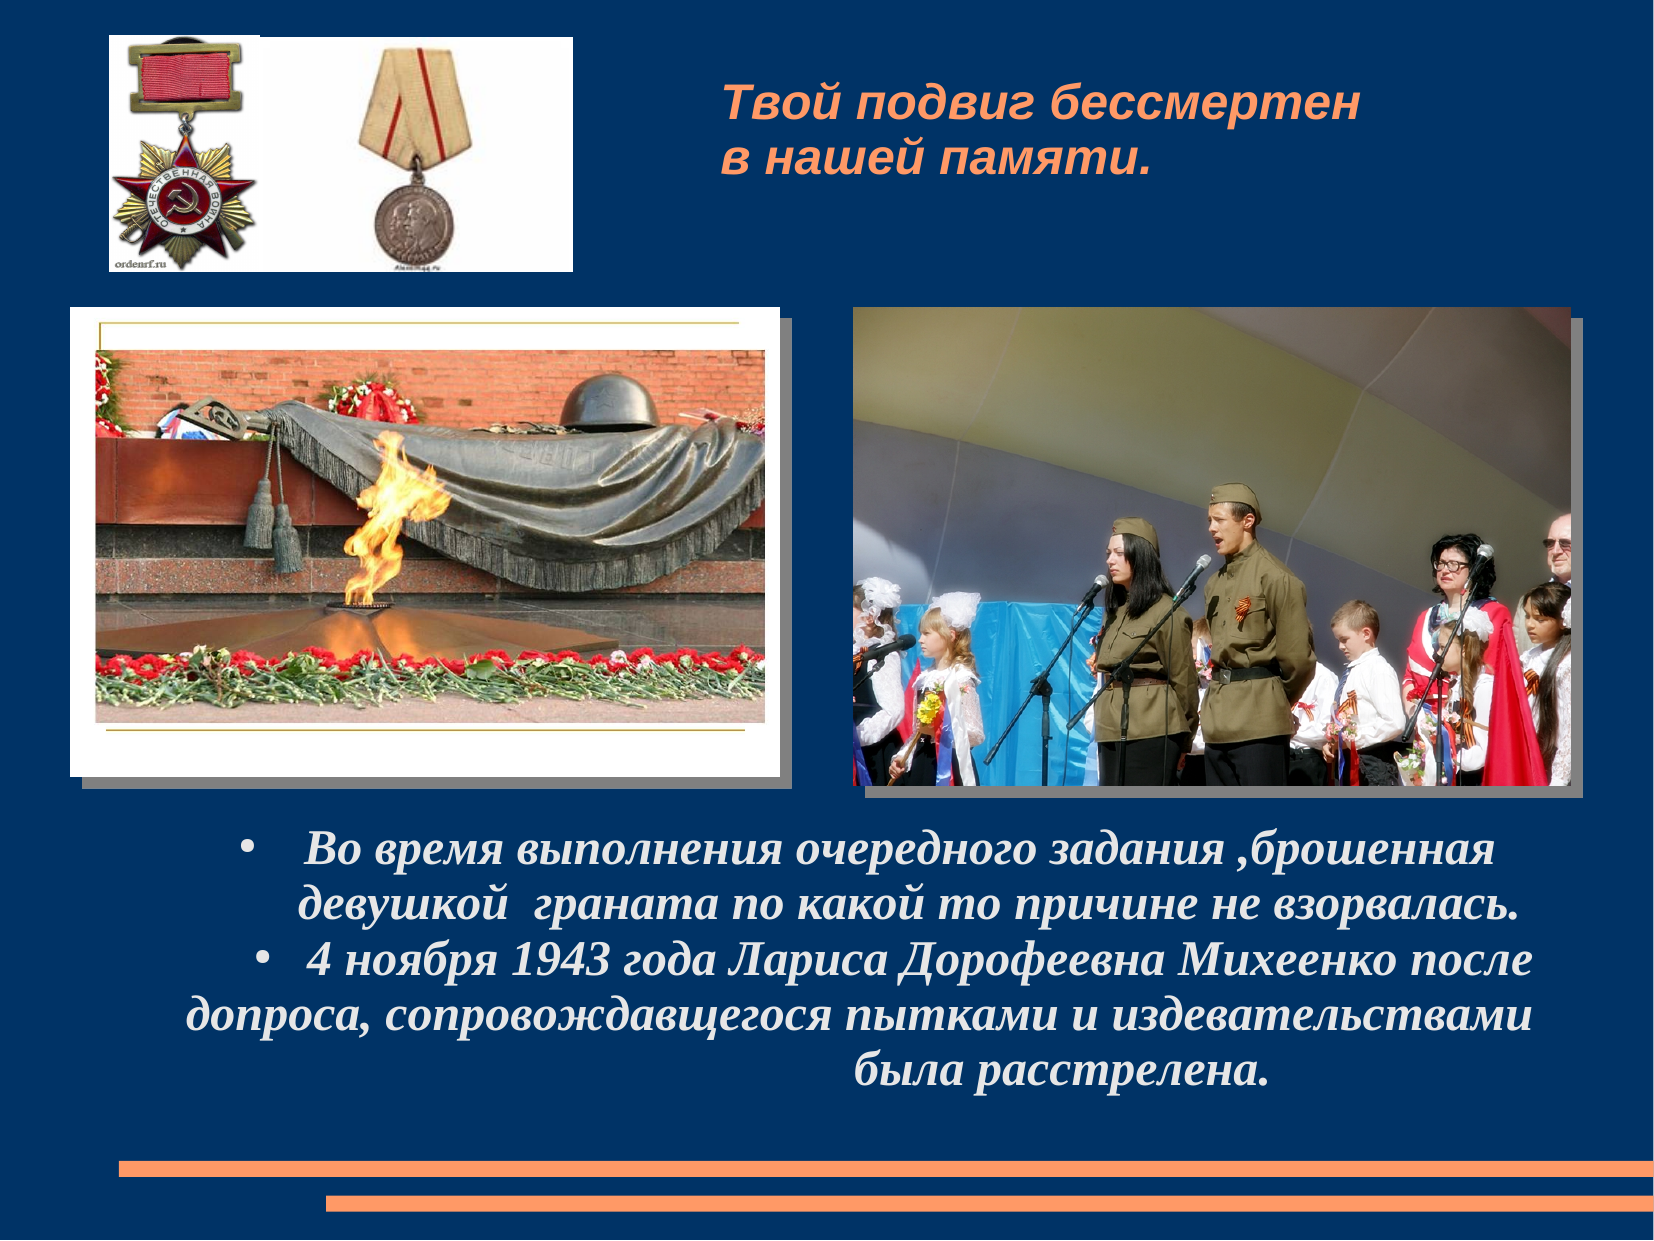

# Твой подвиг бессмертен в нашей памяти.
 Во время выполнения очередного задания ,брошенная девушкой граната по какой то причине не взорвалась.
4 ноября 1943 года Лариса Дорофеевна Михеенко после допроса, сопровождавщегося пытками и издевательствами была расстрелена.